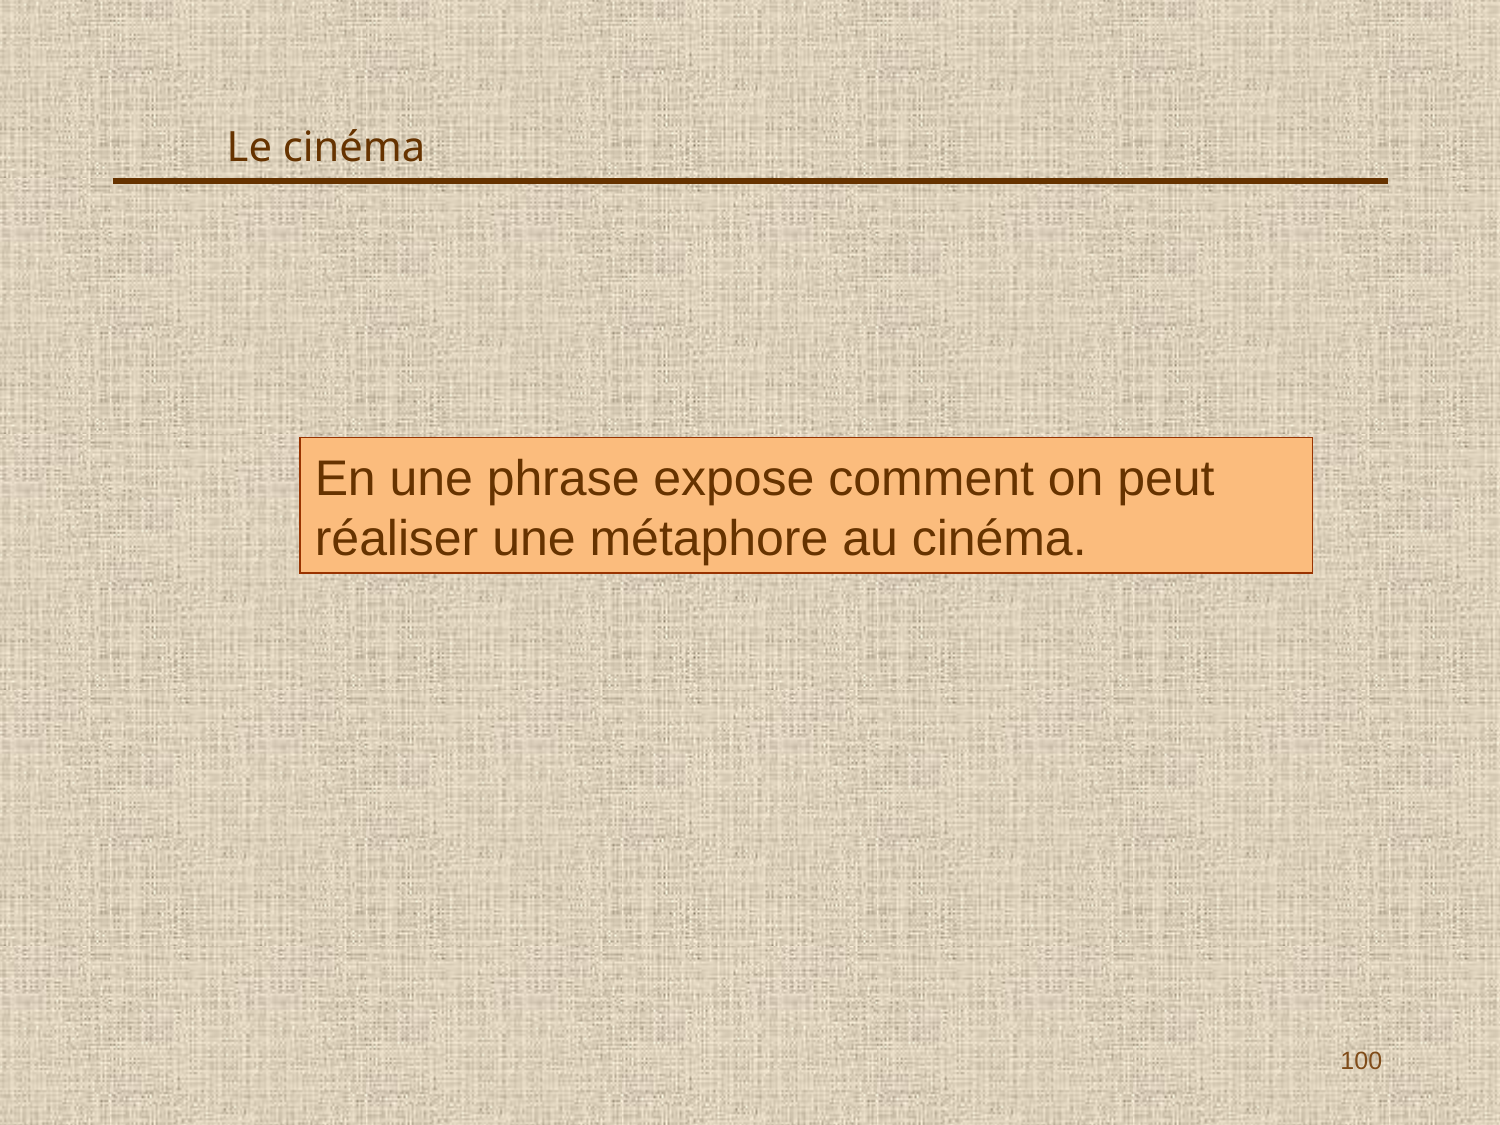

Le cinéma
En une phrase expose comment on peut réaliser une métaphore au cinéma.
100